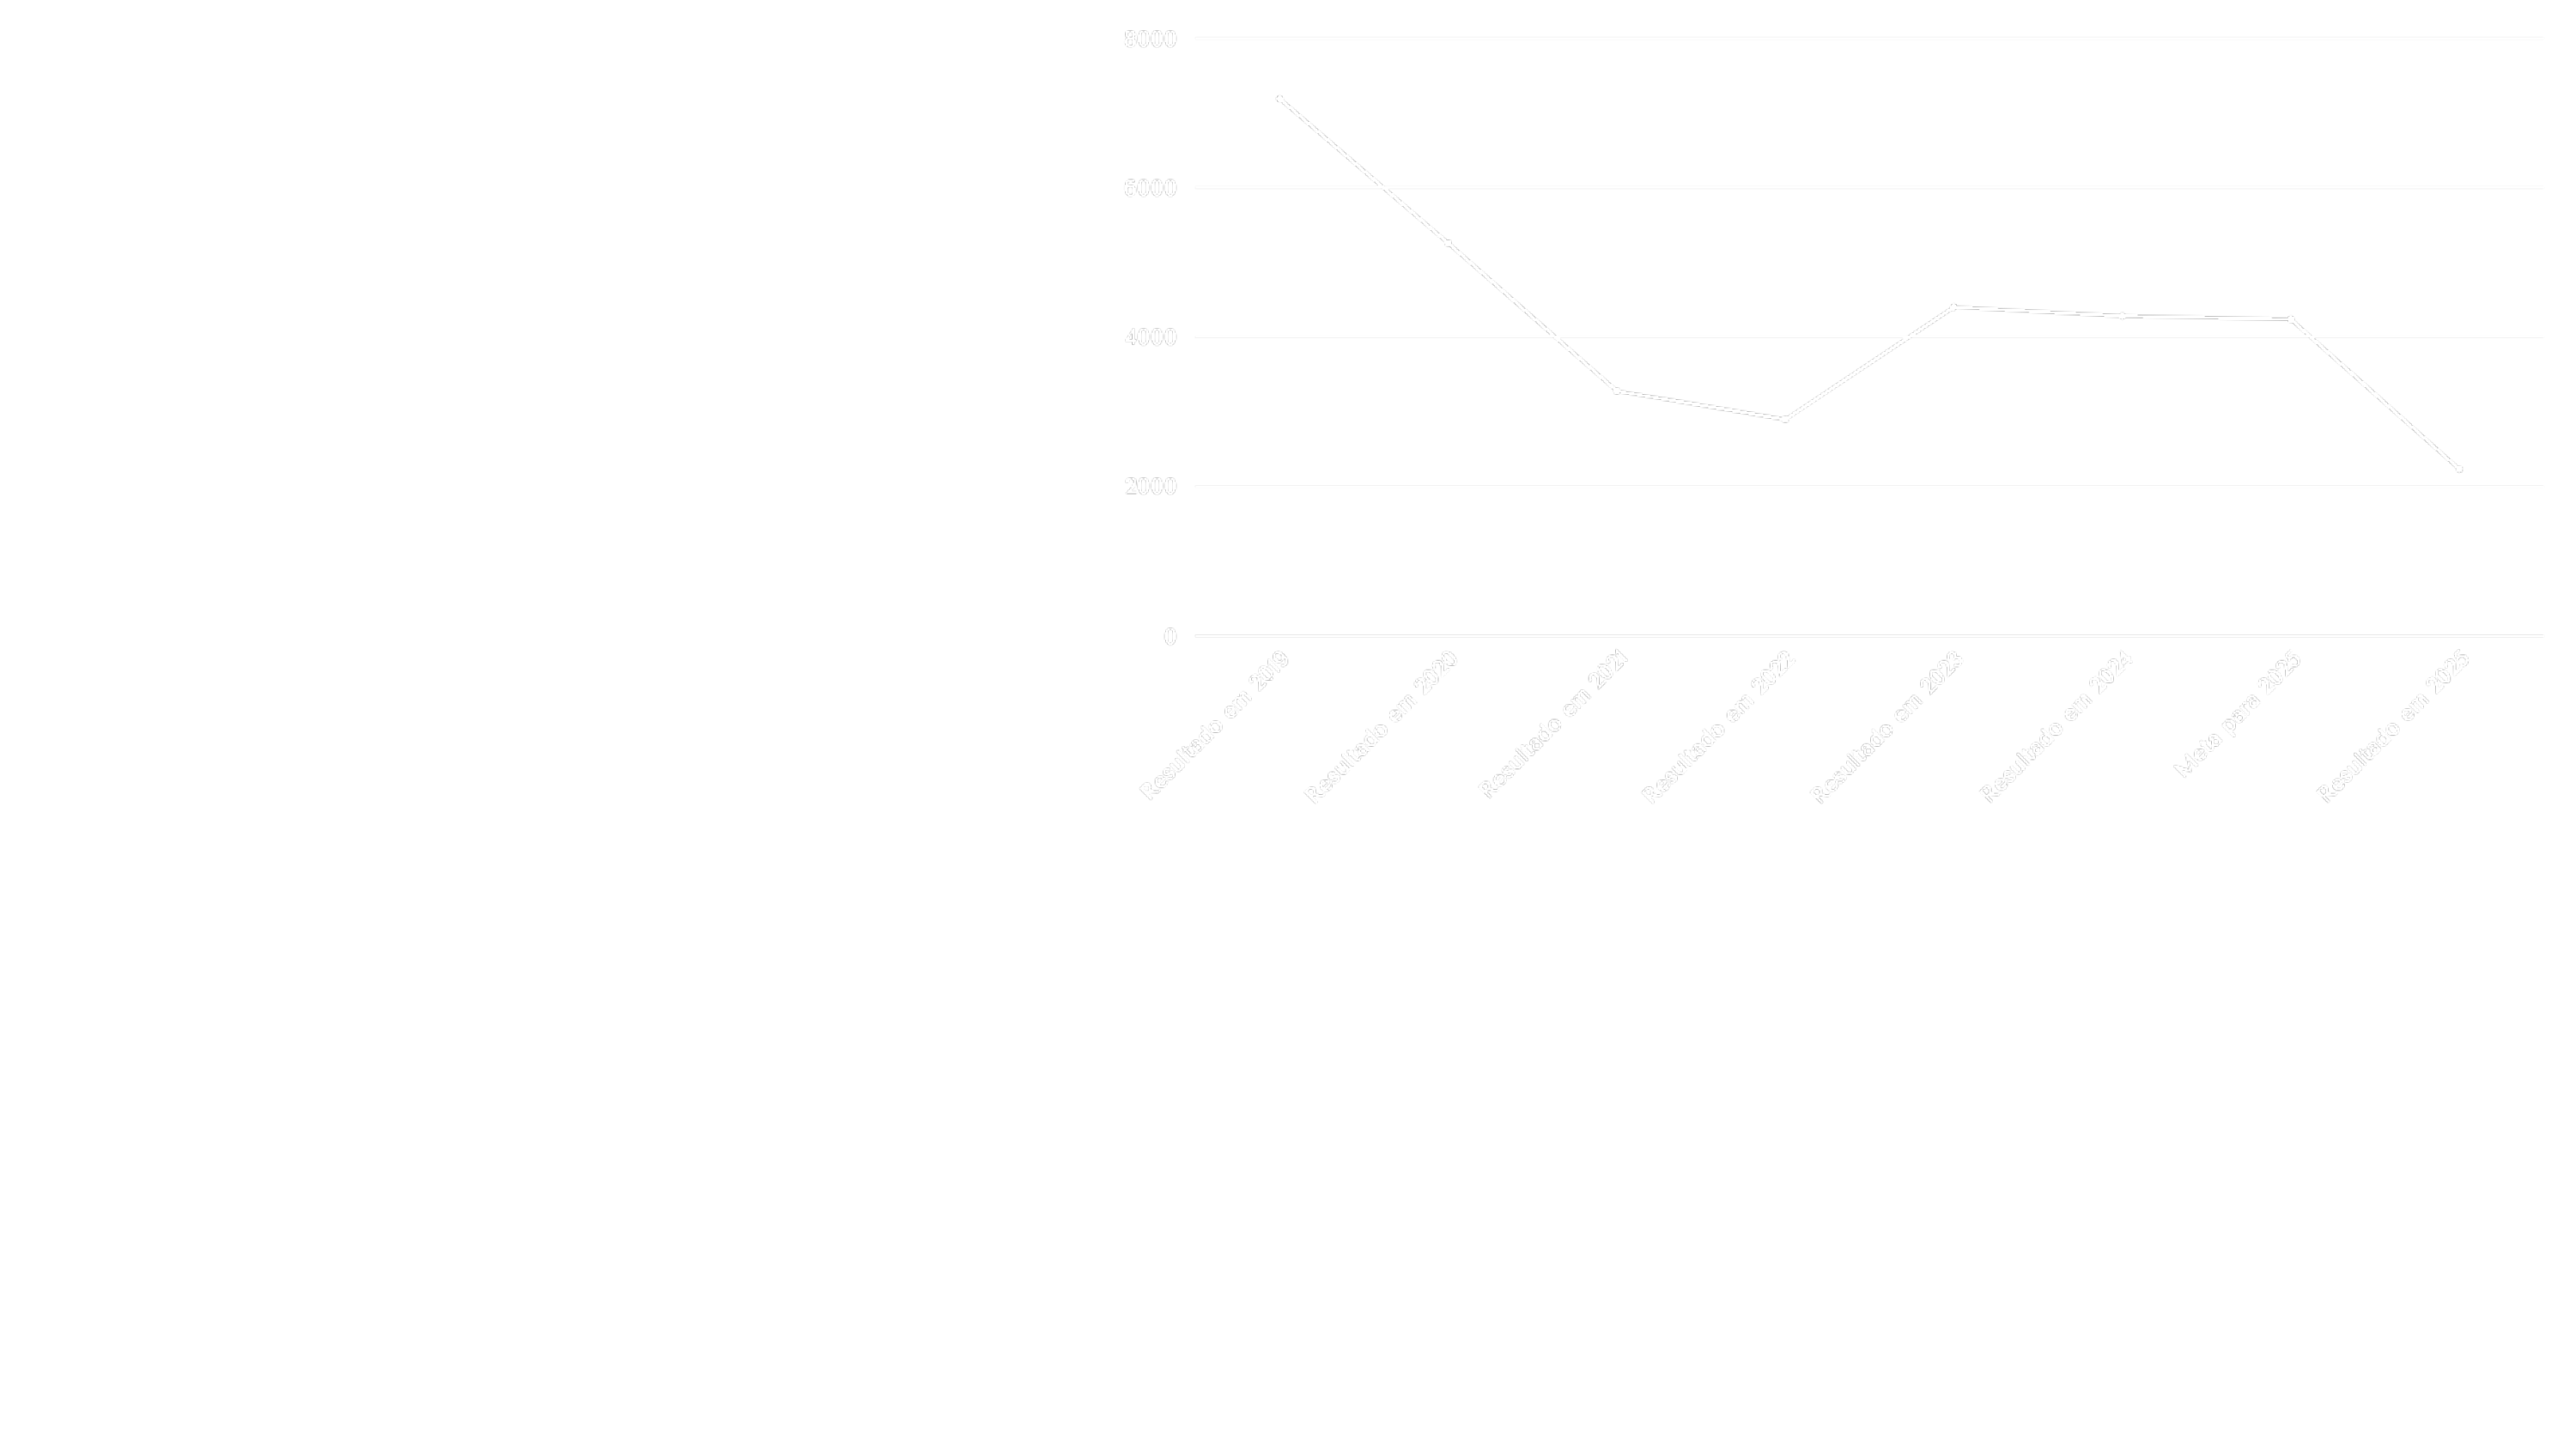

Indicador - Consumo de Diesel – CD
Unidade de medida: l (Litro).
Definição da Meta Reduzir em 1% o consumo de combustível comparado ao ano anterior
Resultado 2019 - 7.189,42
Resultado 2020 - 5.258,14
Resultado 2021 - 3.278
Resultado 2022 - 2.898,98
Resultado 2023 - 4.401,12
Resultado em 2024 - 4.281,11
Meta para 2025 - 4.238,30
Resultado em 2025 - 2.230